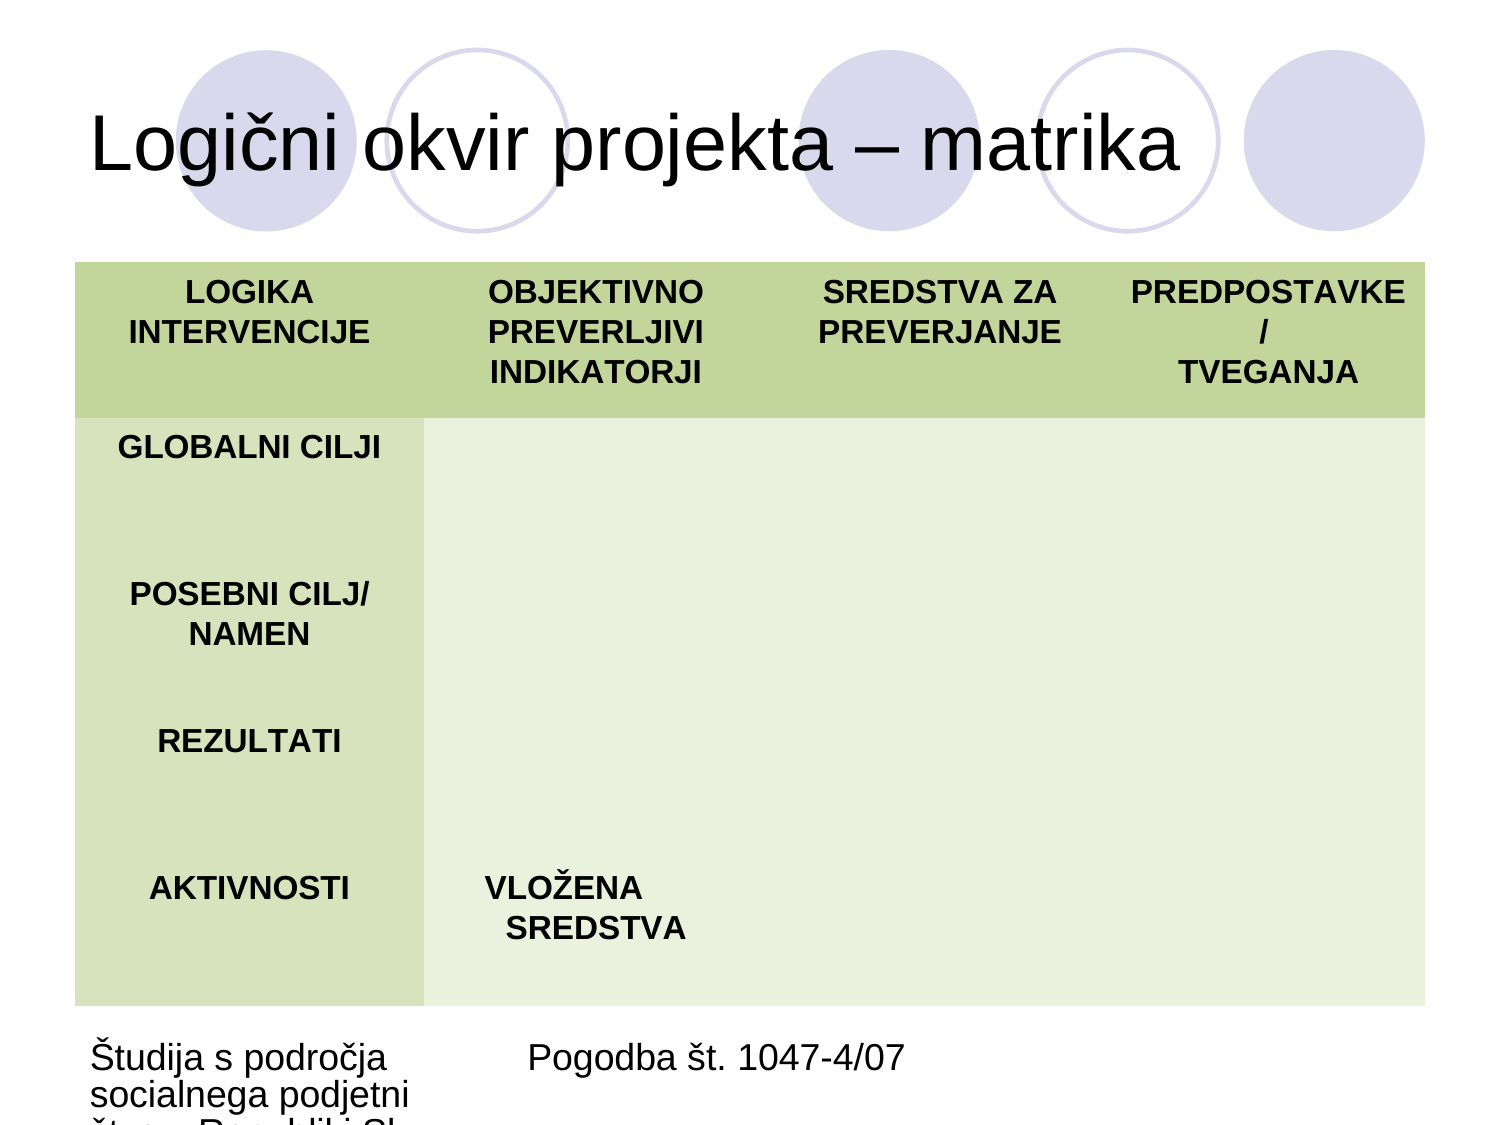

# Logični okvir projekta – matrika
| LOGIKA INTERVENCIJE | OBJEKTIVNO PREVERLJIVI INDIKATORJI | SREDSTVA ZA PREVERJANJE | PREDPOSTAVKE/ TVEGANJA |
| --- | --- | --- | --- |
| GLOBALNI CILJI | | | |
| POSEBNI CILJ/ NAMEN | | | |
| REZULTATI | | | |
| AKTIVNOSTI | VLOŽENA SREDSTVA | | |
Študija s področja socialnega podjetništva v Republiki Sloveniji;
Pogodba št. 1047-4/07